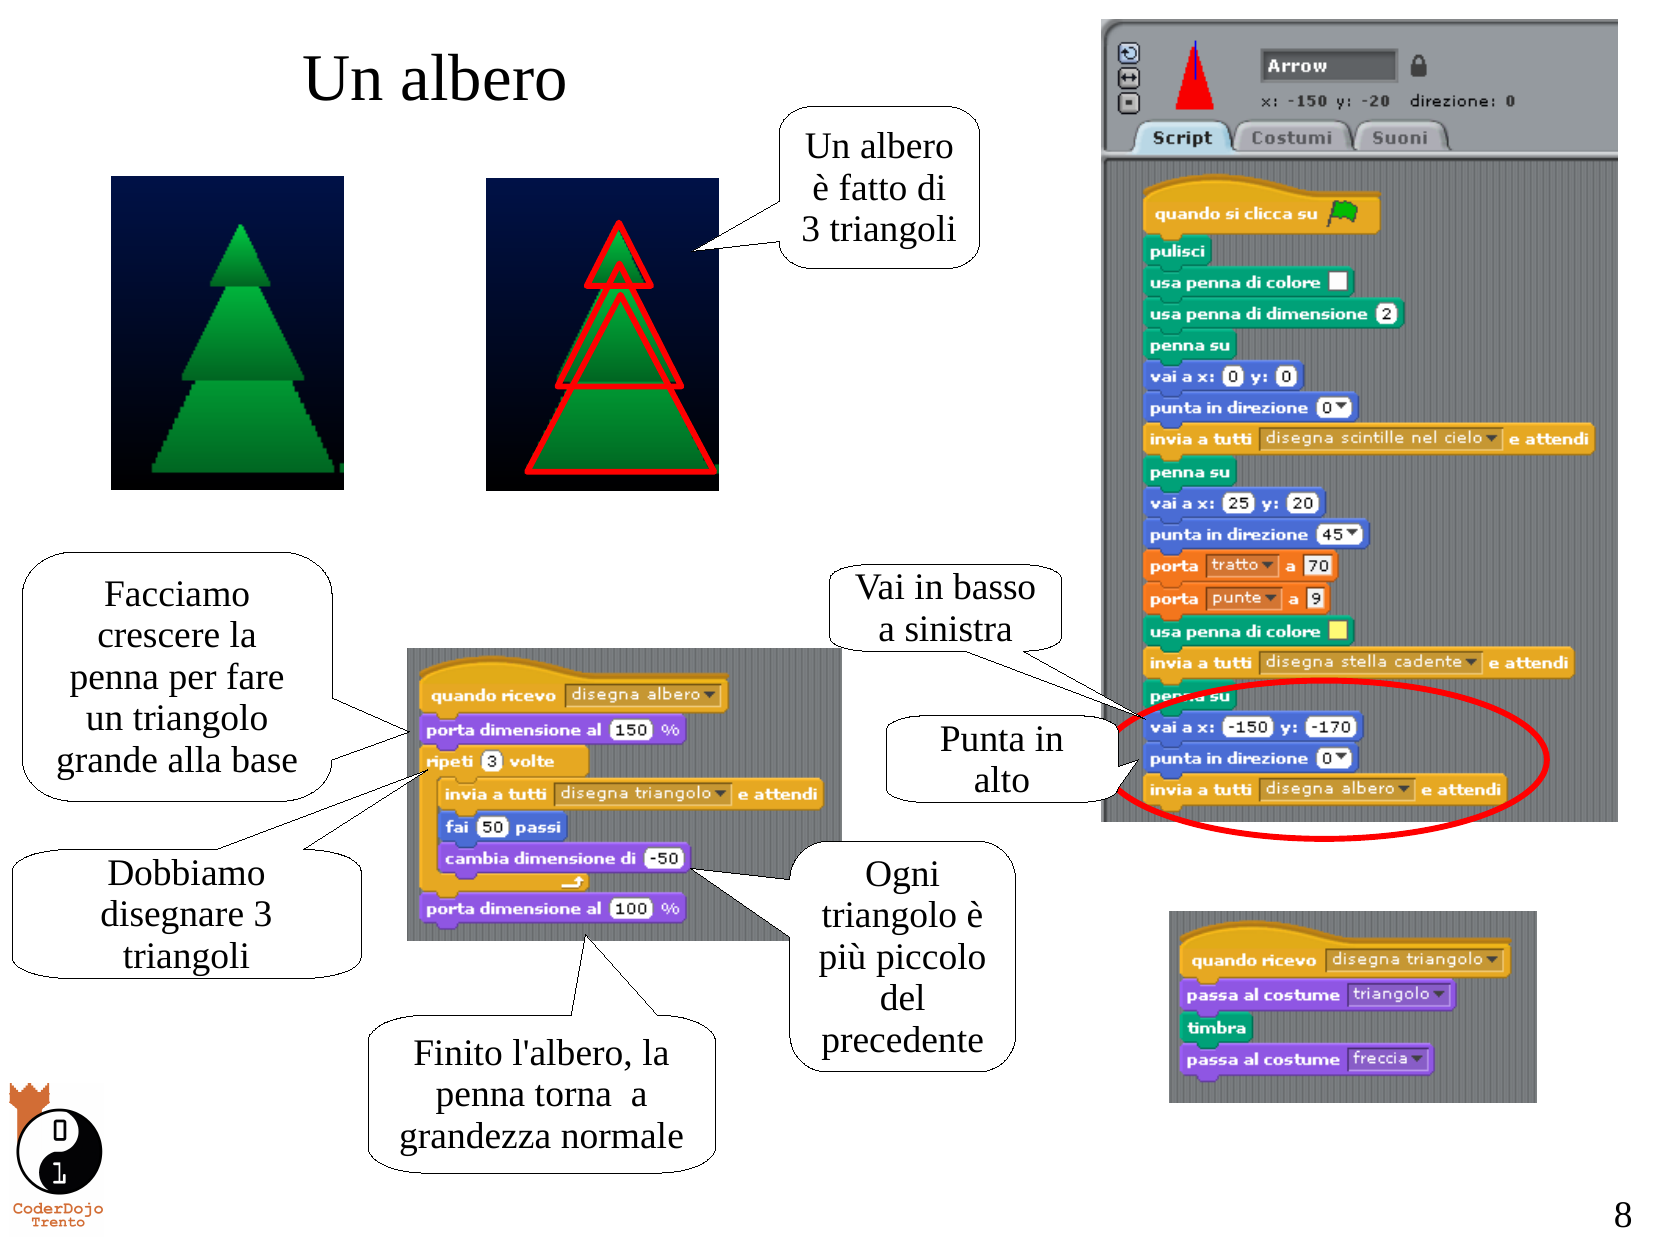

Vai in basso a sinistra
Punta in alto
Un albero
Un albero è fatto di 3 triangoli
Facciamo crescere la penna per fare un triangolo grande alla base
Ogni triangolo è più piccolo del precedente
Dobbiamo disegnare 3 triangoli
Finito l'albero, la penna torna a grandezza normale
8